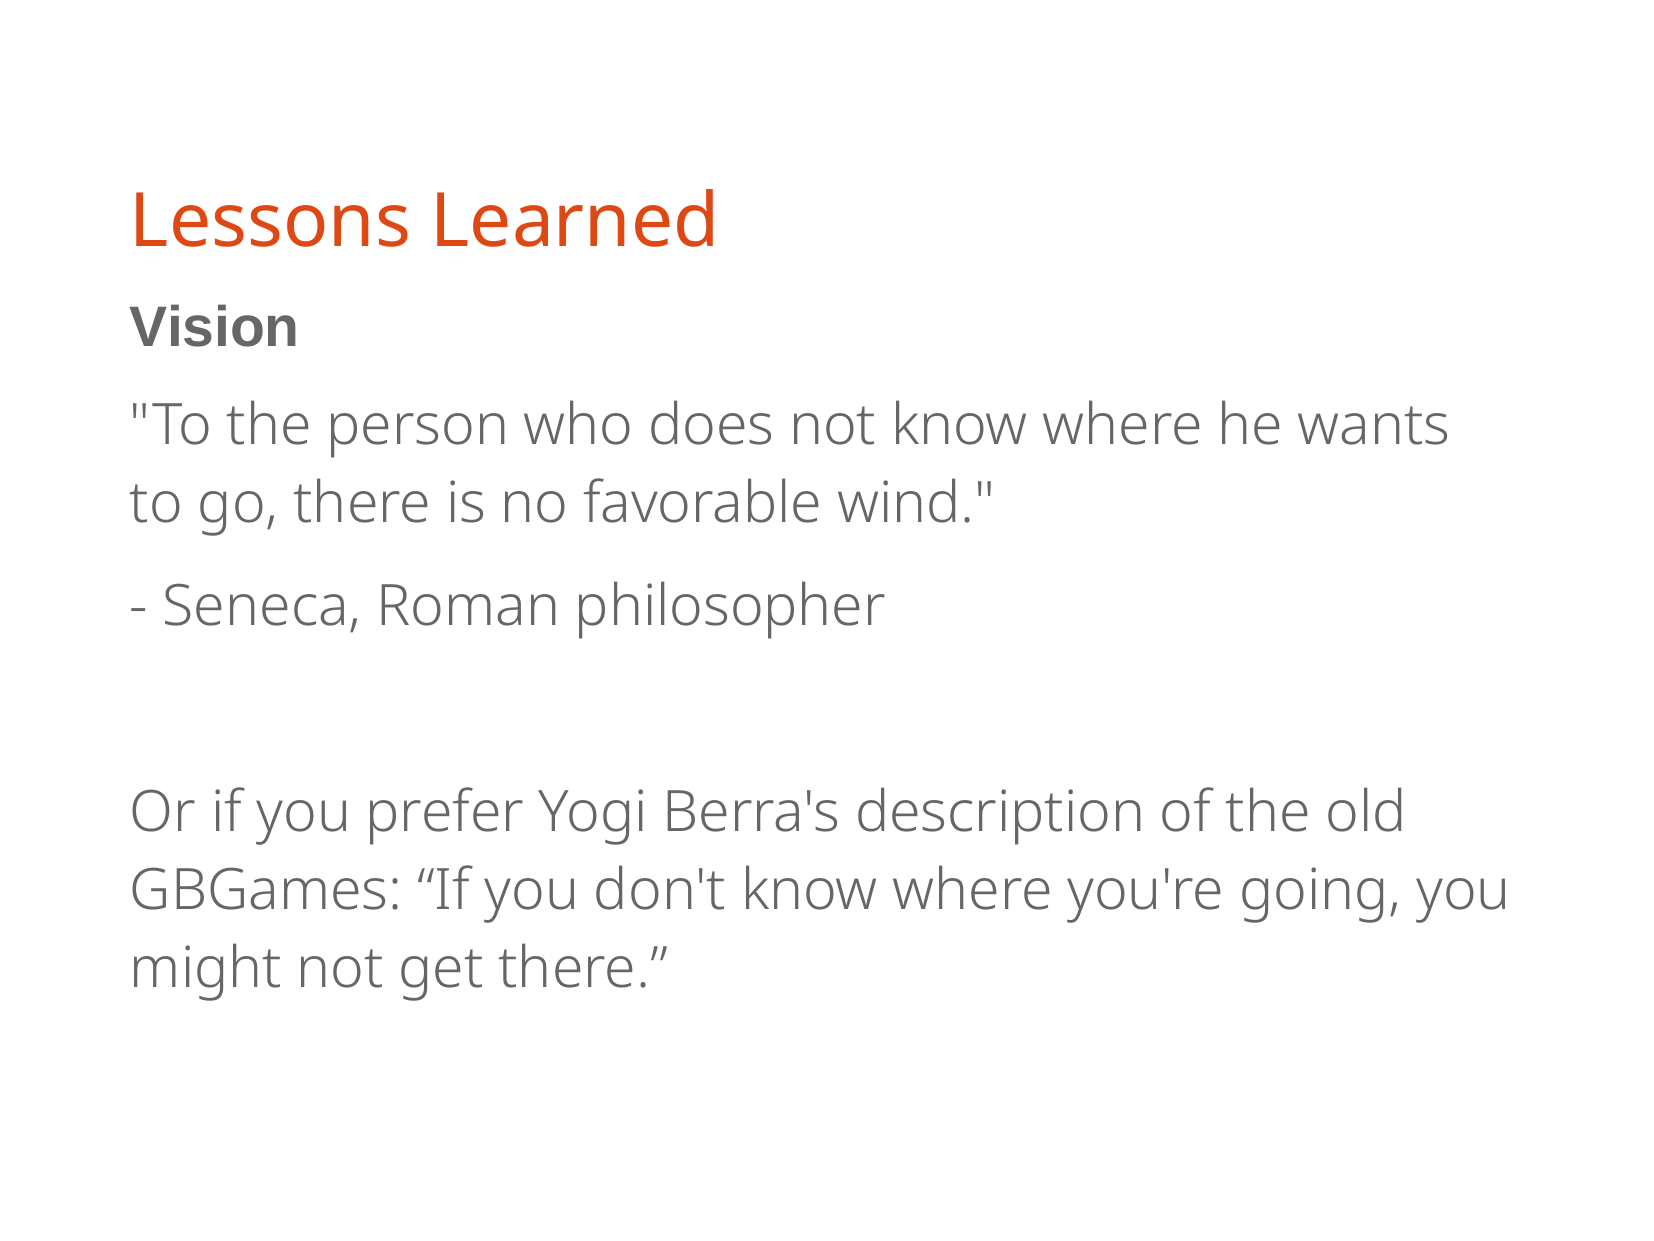

# Lessons Learned
Vision
"To the person who does not know where he wants to go, there is no favorable wind."
- Seneca, Roman philosopher
Or if you prefer Yogi Berra's description of the old GBGames: “If you don't know where you're going, you might not get there.”